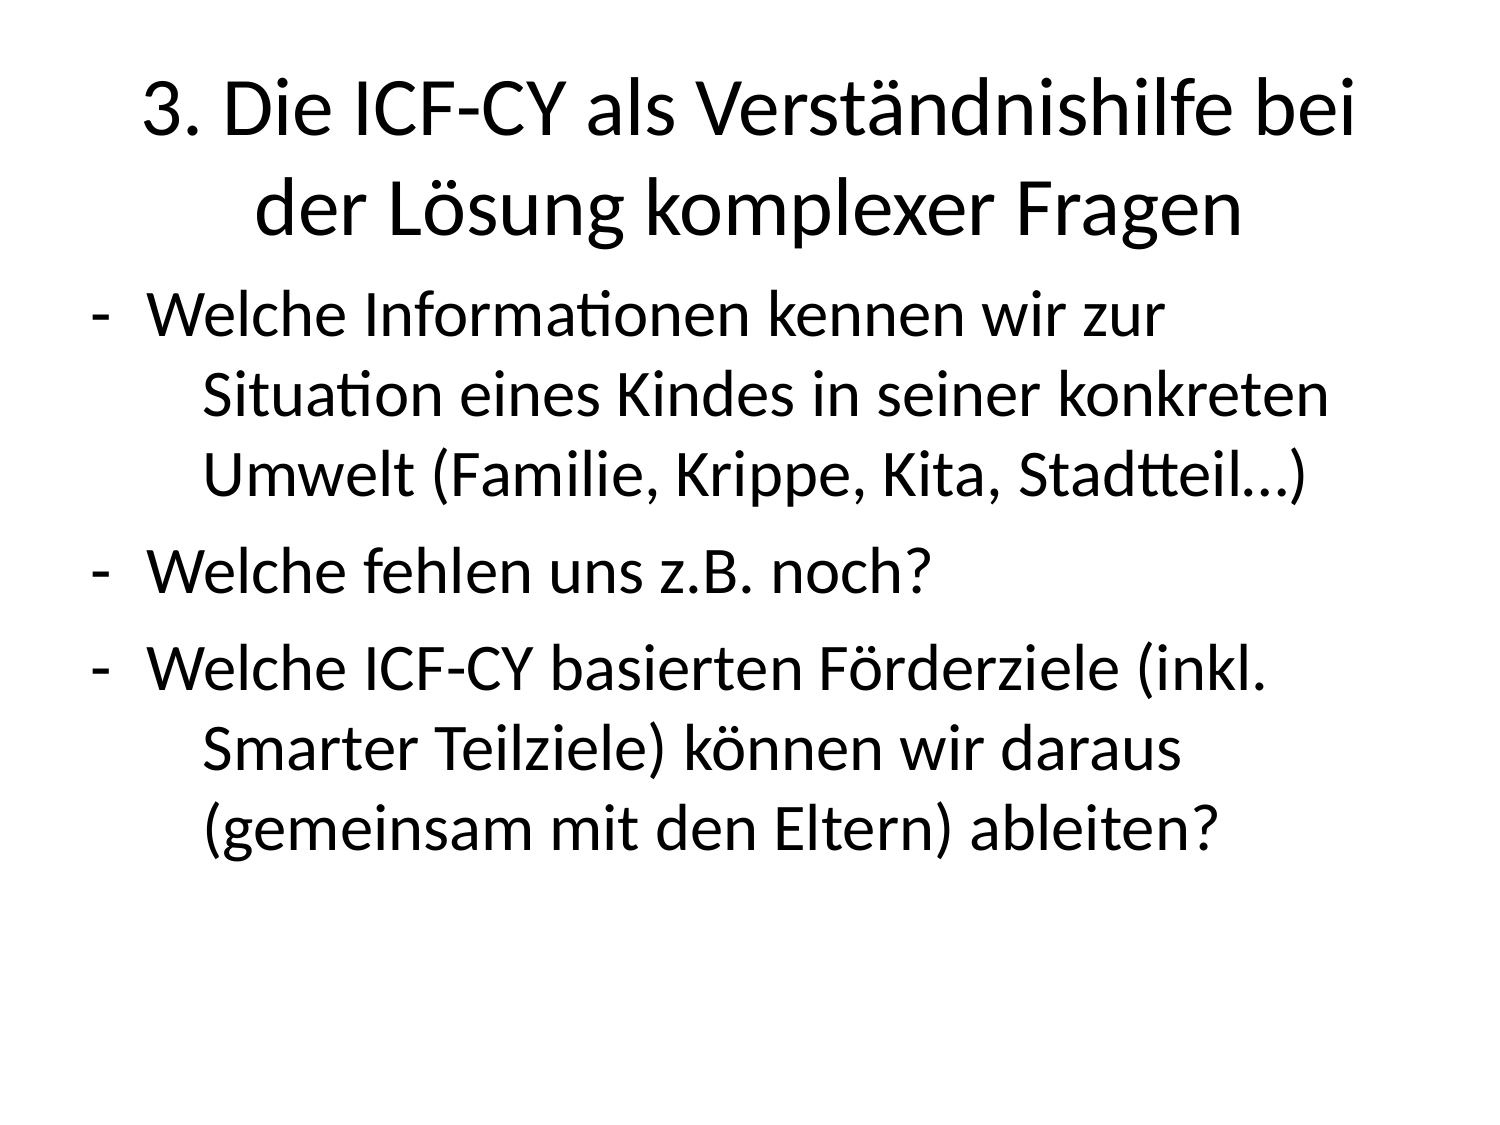

# 3. Die ICF-CY als Verständnishilfe bei der Lösung komplexer Fragen
Welche Informationen kennen wir zur Situation eines Kindes in seiner konkreten Umwelt (Familie, Krippe, Kita, Stadtteil…)
Welche fehlen uns z.B. noch?
Welche ICF-CY basierten Förderziele (inkl. Smarter Teilziele) können wir daraus (gemeinsam mit den Eltern) ableiten?